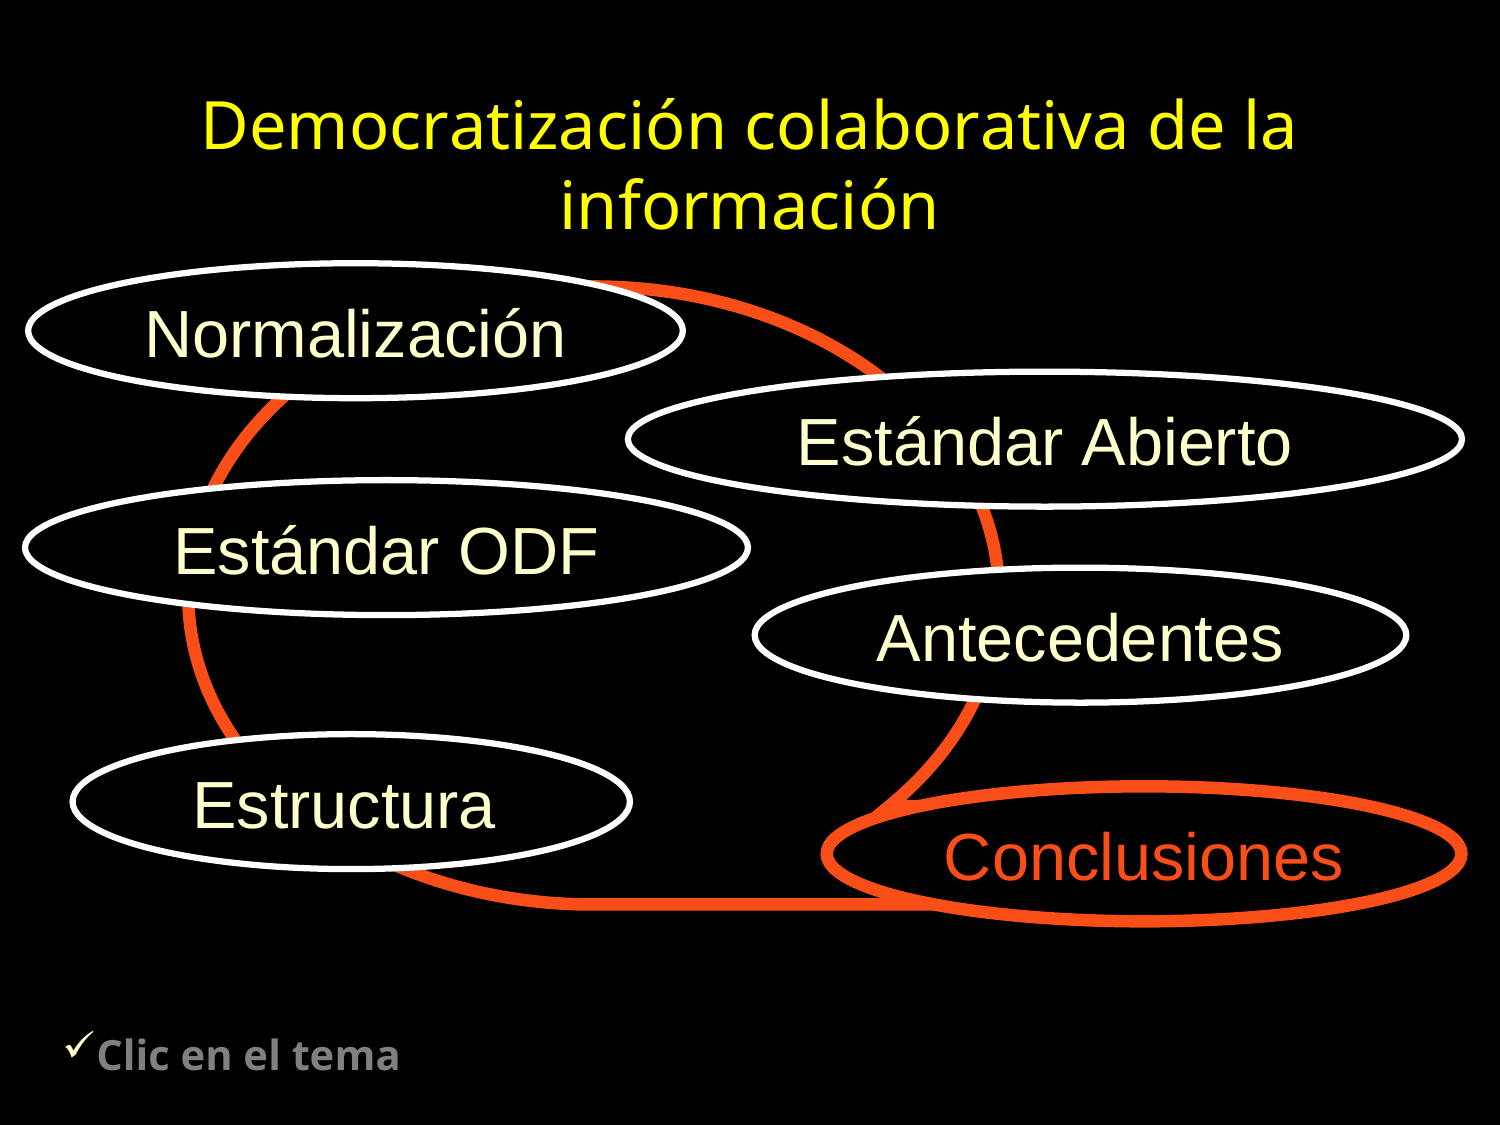

# Democratización colaborativa de la información
Normalización
Estándar Abierto
Estándar ODF
Antecedentes
Estructura
Conclusiones
Clic en el tema